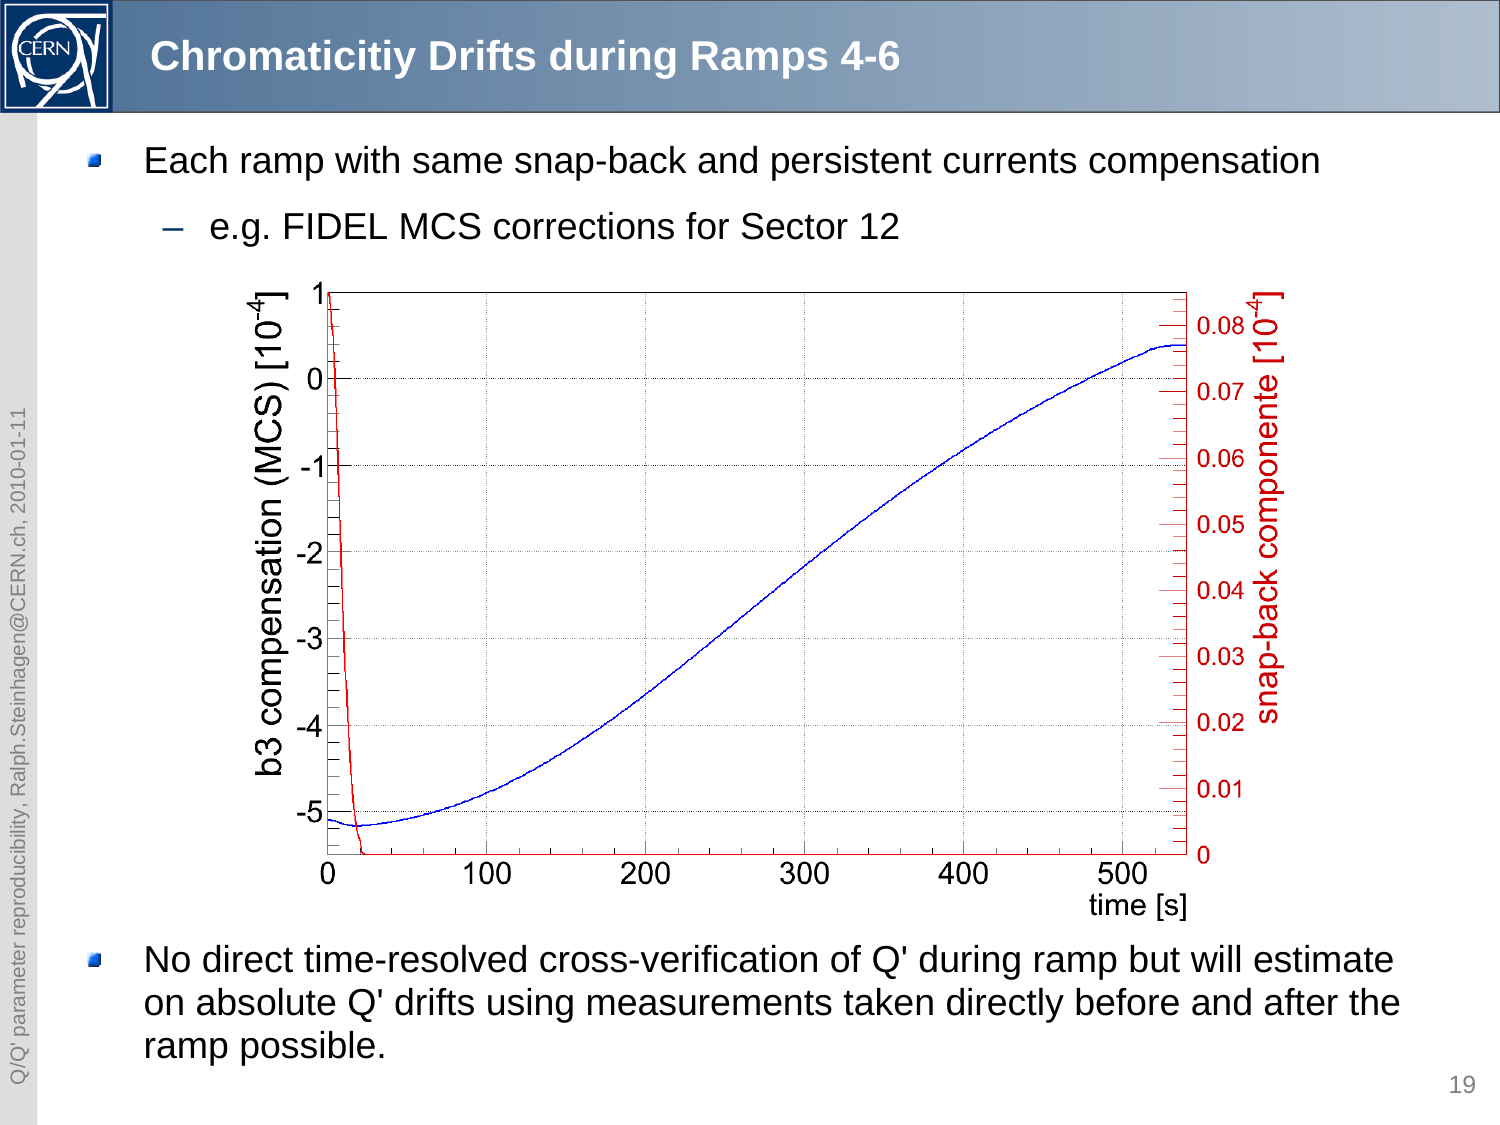

# Chromaticitiy Drifts during Ramps 4-6
Each ramp with same snap-back and persistent currents compensation
e.g. FIDEL MCS corrections for Sector 12
No direct time-resolved cross-verification of Q' during ramp but will estimate on absolute Q' drifts using measurements taken directly before and after the ramp possible.